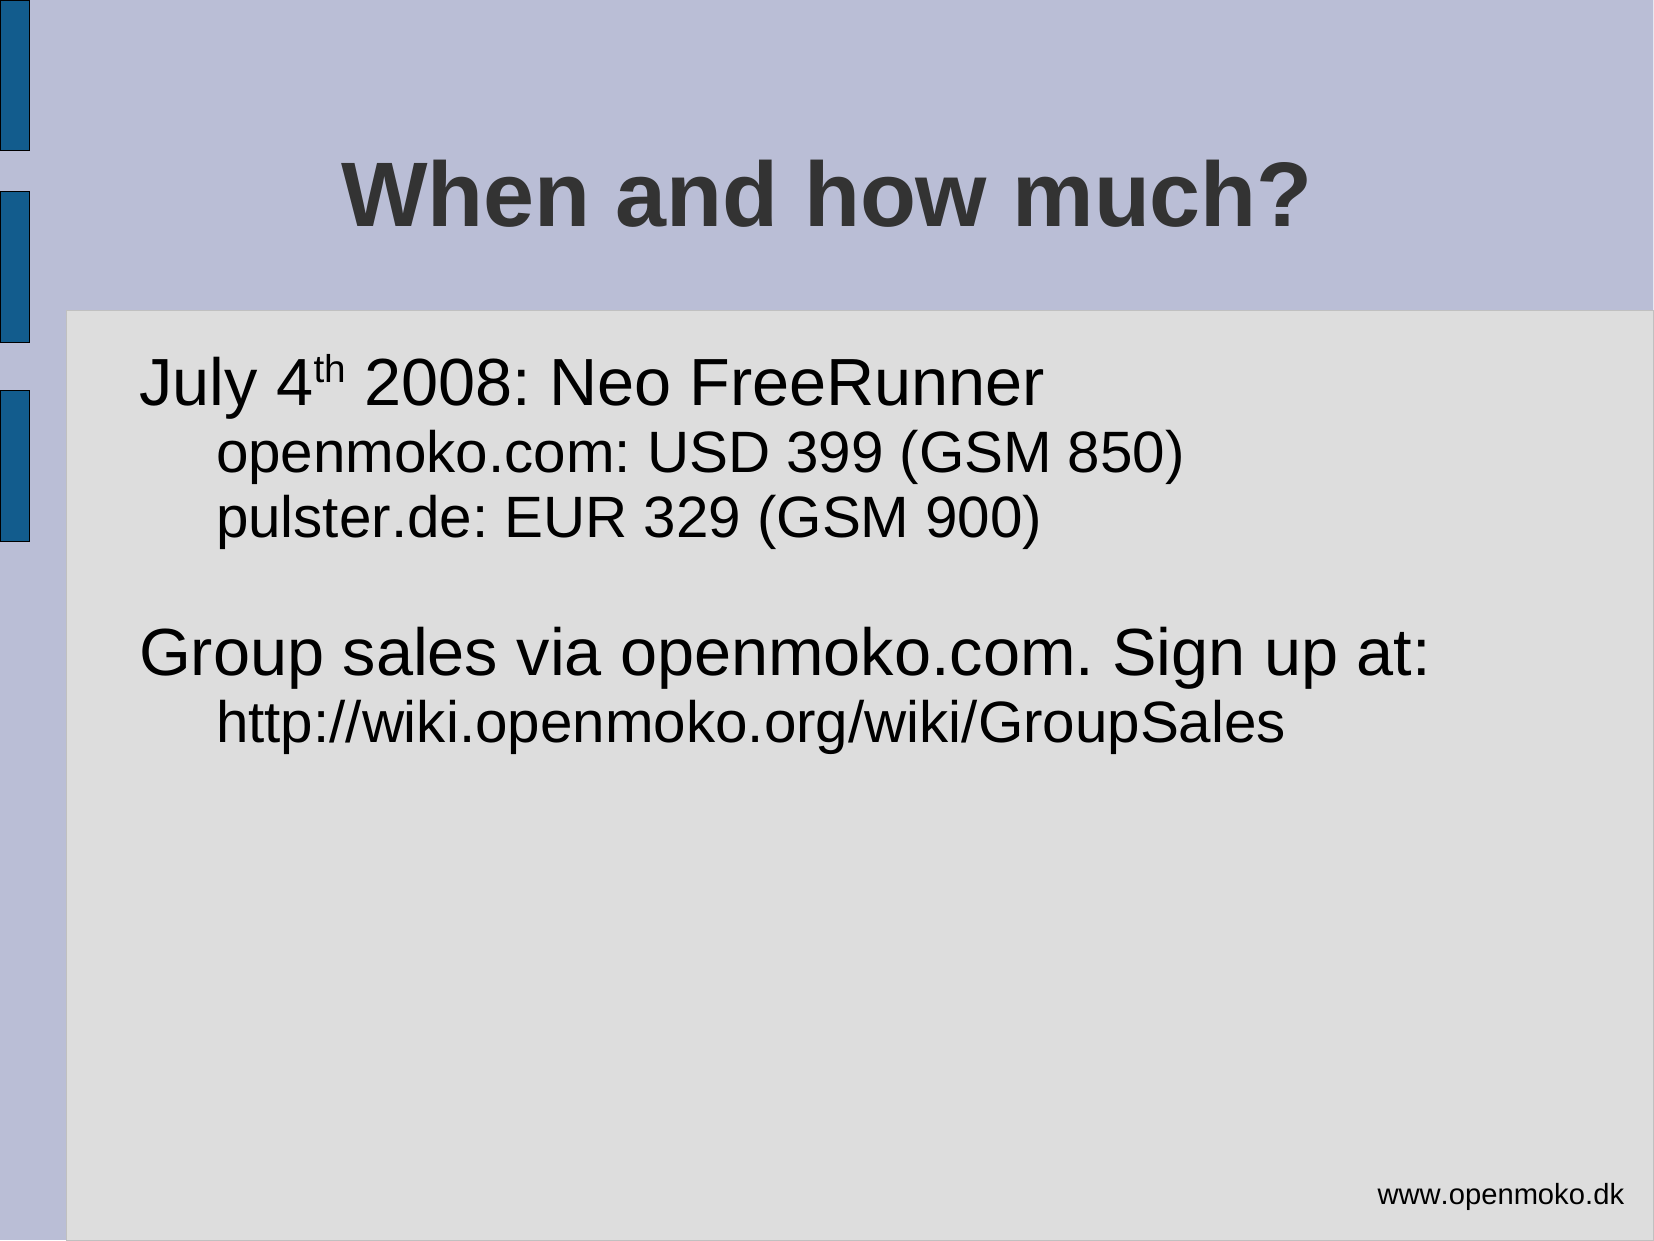

# When and how much?
July 4th 2008: Neo FreeRunner
openmoko.com: USD 399 (GSM 850)
pulster.de: EUR 329 (GSM 900)
Group sales via openmoko.com. Sign up at:
http://wiki.openmoko.org/wiki/GroupSales